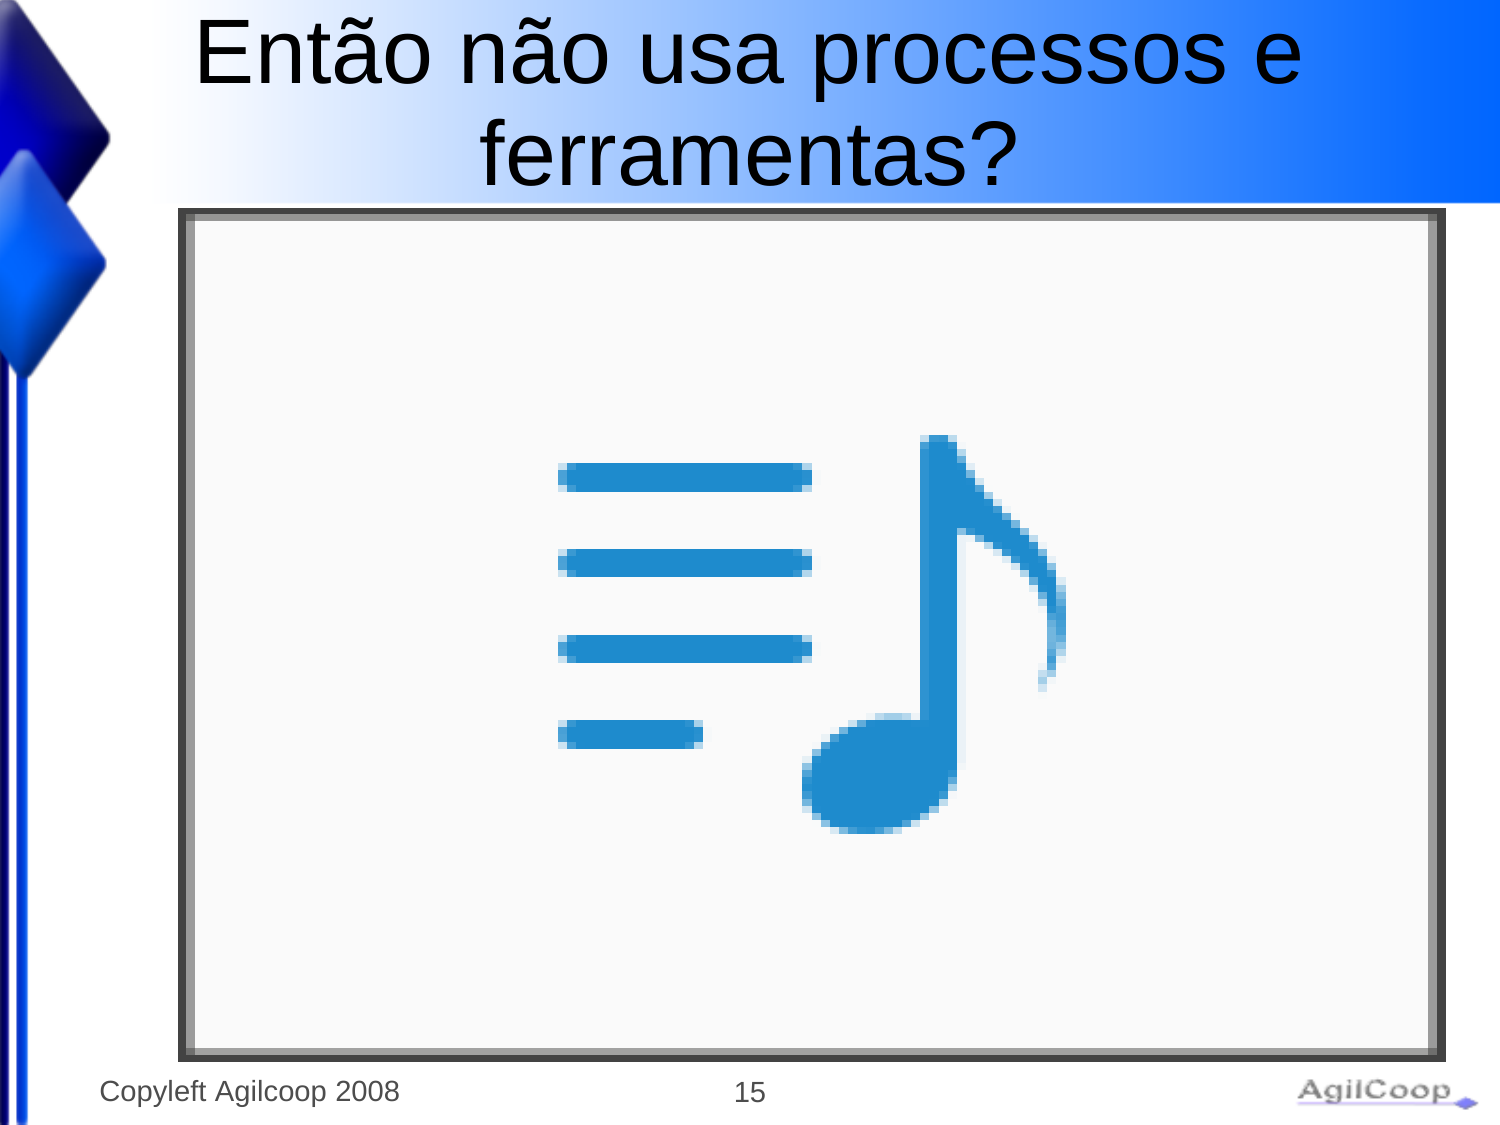

# Então não usa processos e ferramentas?
15